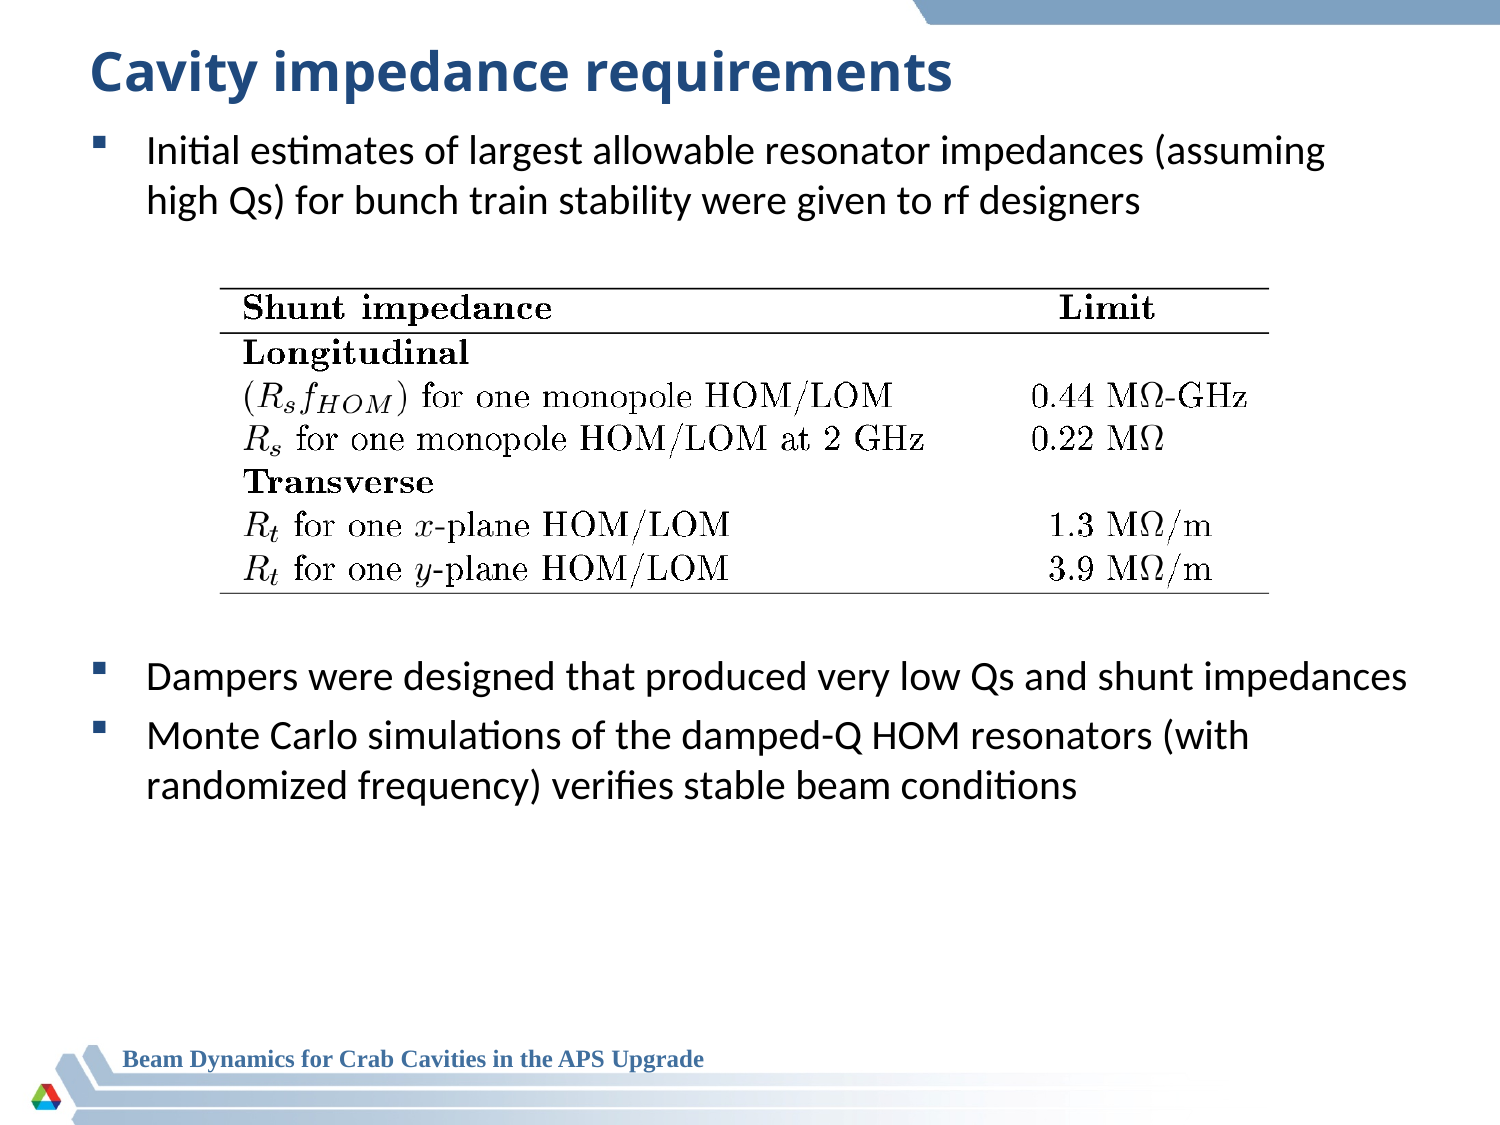

# Cavity impedance requirements
Initial estimates of largest allowable resonator impedances (assuming high Qs) for bunch train stability were given to rf designers
Dampers were designed that produced very low Qs and shunt impedances
Monte Carlo simulations of the damped-Q HOM resonators (with randomized frequency) verifies stable beam conditions